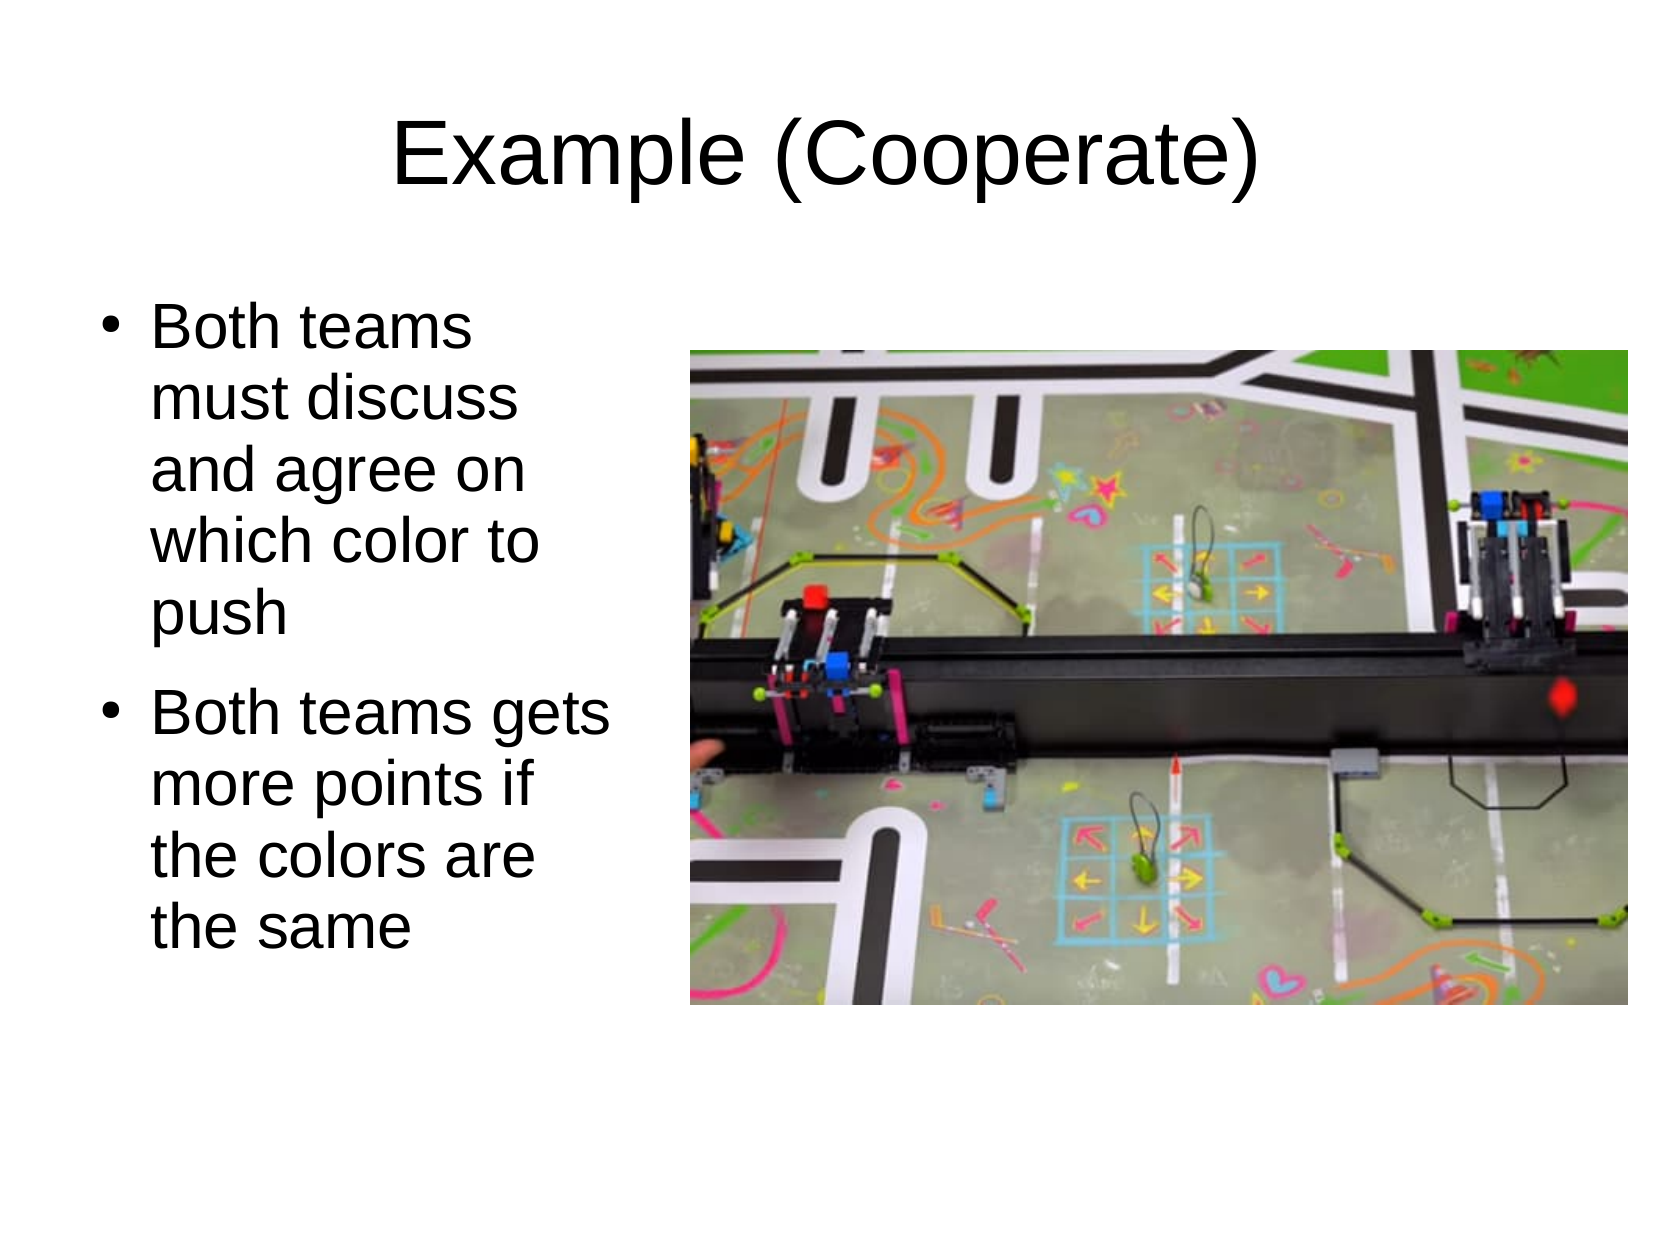

# Example (Cooperate)
Both teams must discuss and agree on which color to push
Both teams gets more points if the colors are the same